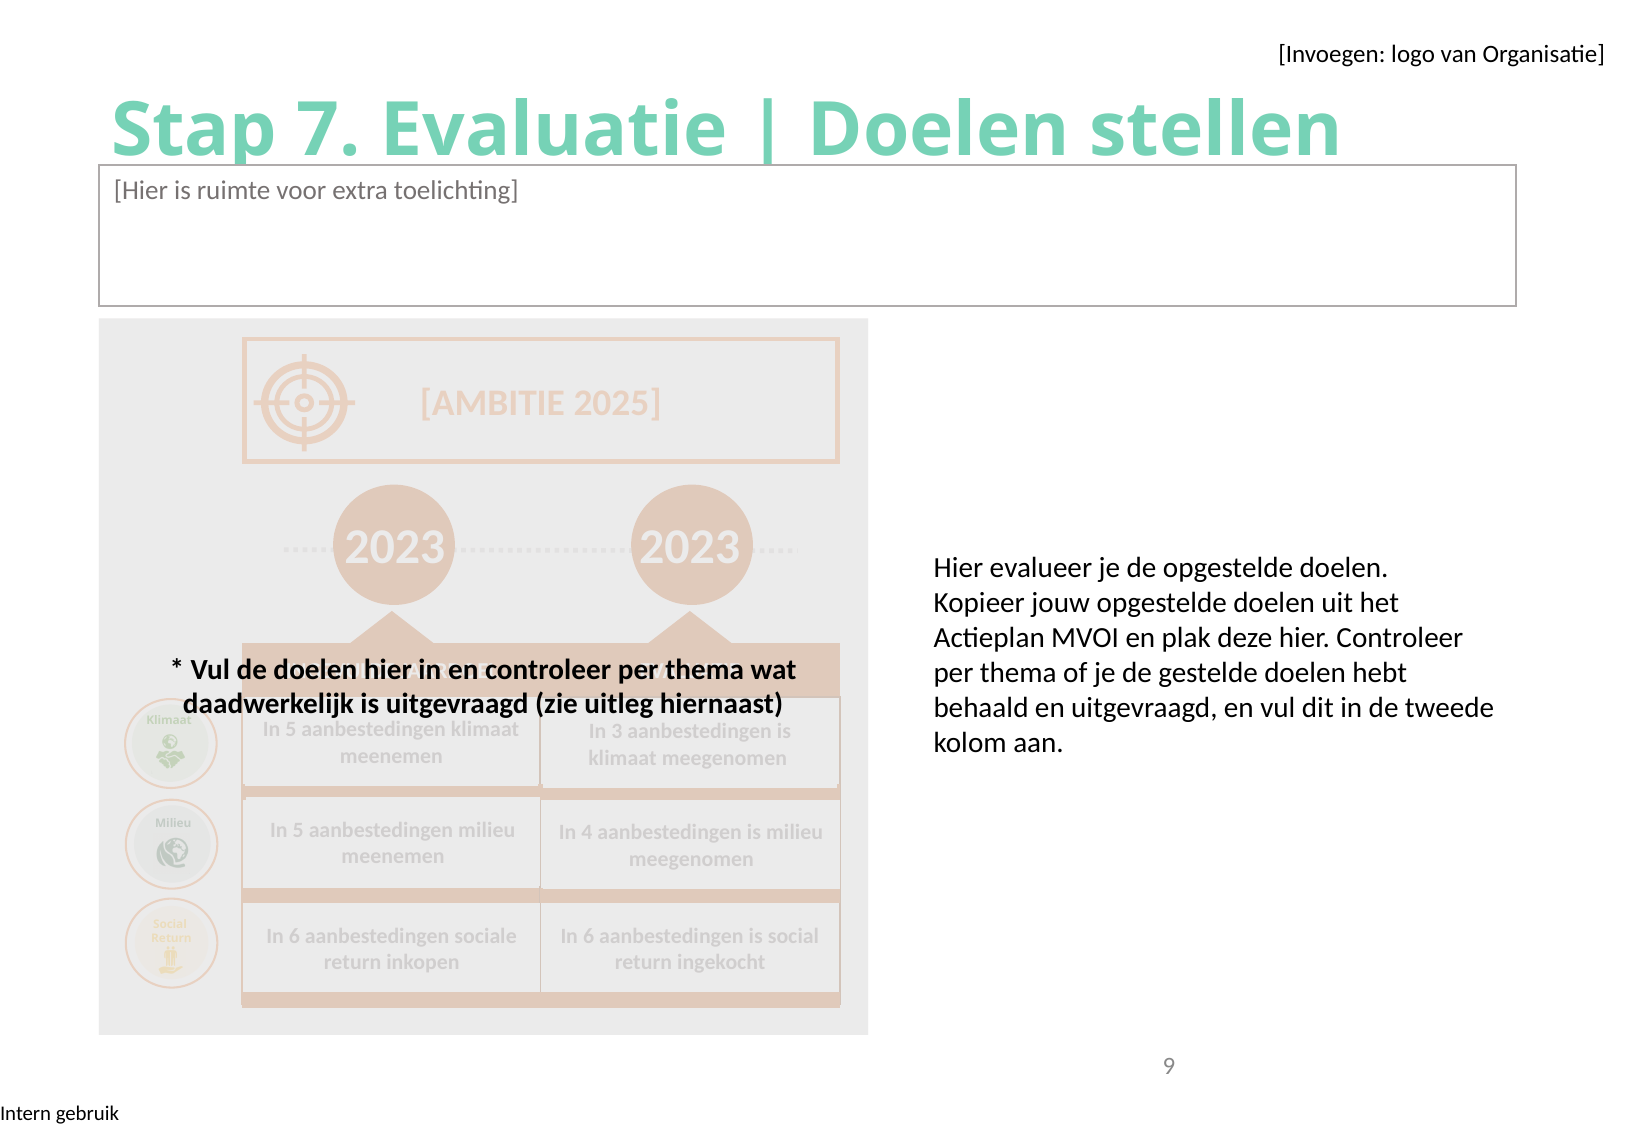

[Invoegen: logo van Organisatie]
Stap 7. Evaluatie | Doelen stellen
[Hier is ruimte voor extra toelichting]
[AMBITIE 2025]
2023
2023
INGEVULDE JAARDOEL
EVALUATIE
In 5 aanbestedingen klimaat meenemen
In 3 aanbestedingen is klimaat meegenomen
Thema*
Klimaat
In 5 aanbestedingen milieu meenemen
In 4 aanbestedingen is milieu meegenomen
Thema*
Milieu
Thema*
In 6 aanbestedingen sociale return inkopen
In 6 aanbestedingen is social return ingekocht
Social
Return
Hier evalueer je de opgestelde doelen.
Kopieer jouw opgestelde doelen uit het Actieplan MVOI en plak deze hier. Controleer per thema of je de gestelde doelen hebt behaald en uitgevraagd, en vul dit in de tweede kolom aan.
* Vul de doelen hier in en controleer per thema wat daadwerkelijk is uitgevraagd (zie uitleg hiernaast)